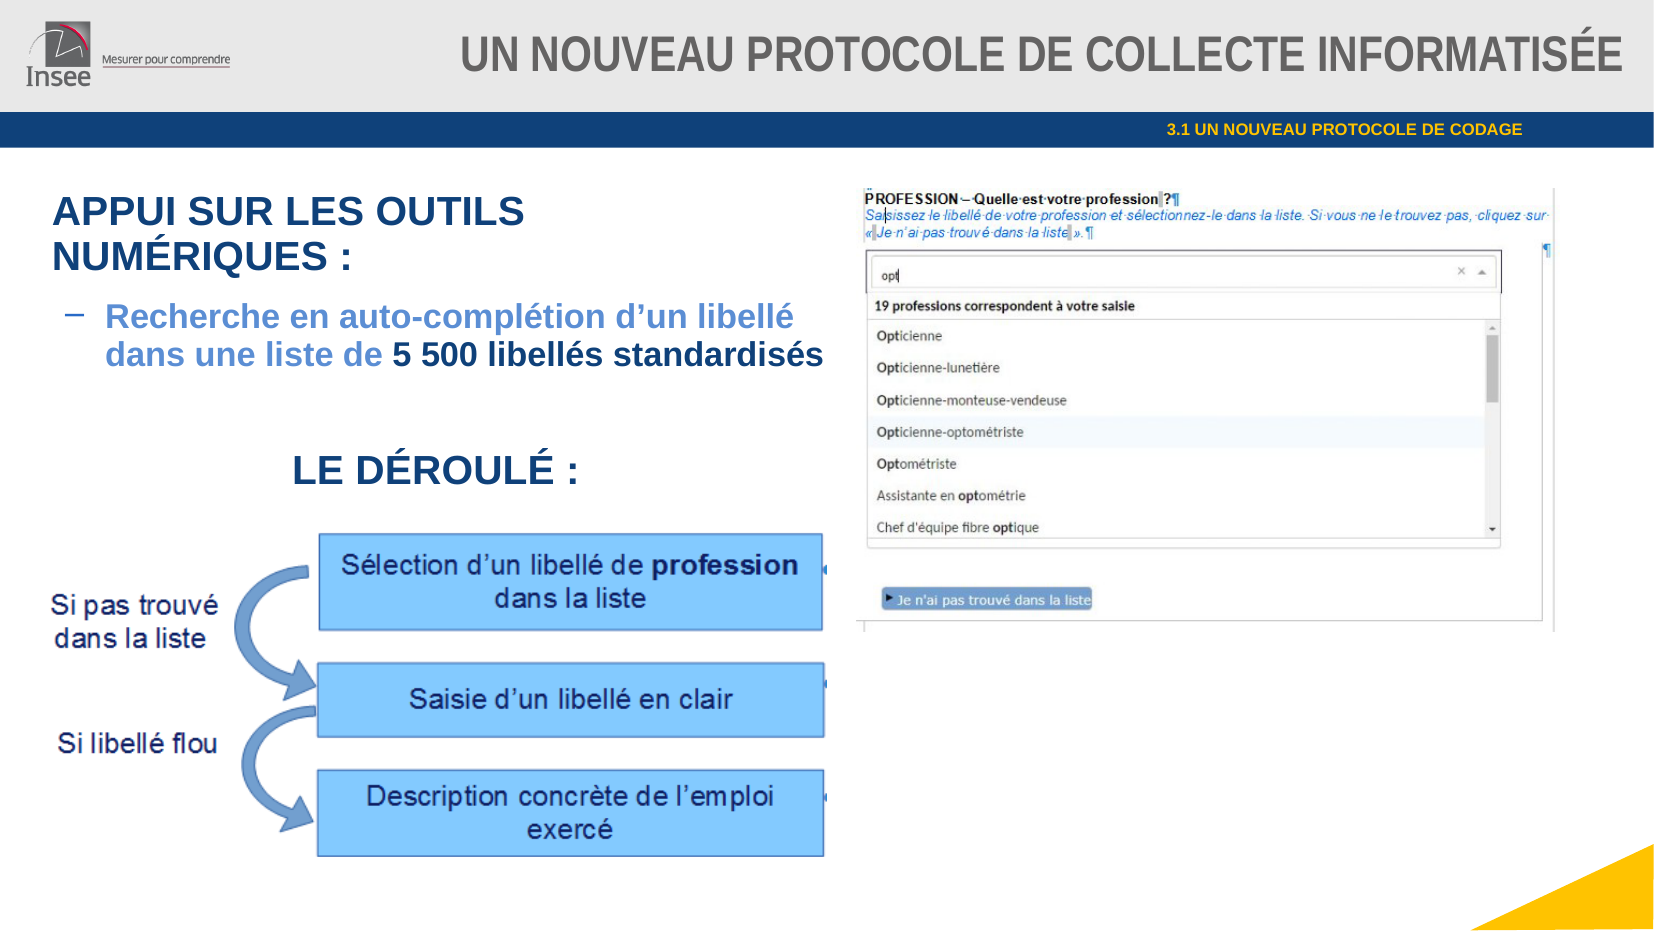

# Un nouveau protocole de collecte informatisée
3.1 un nouveau protocole de codage
Appui sur les outils numériques :
Recherche en auto-complétion d’un libellé dans une liste de 5 500 libellés standardisés
Le déroulé :